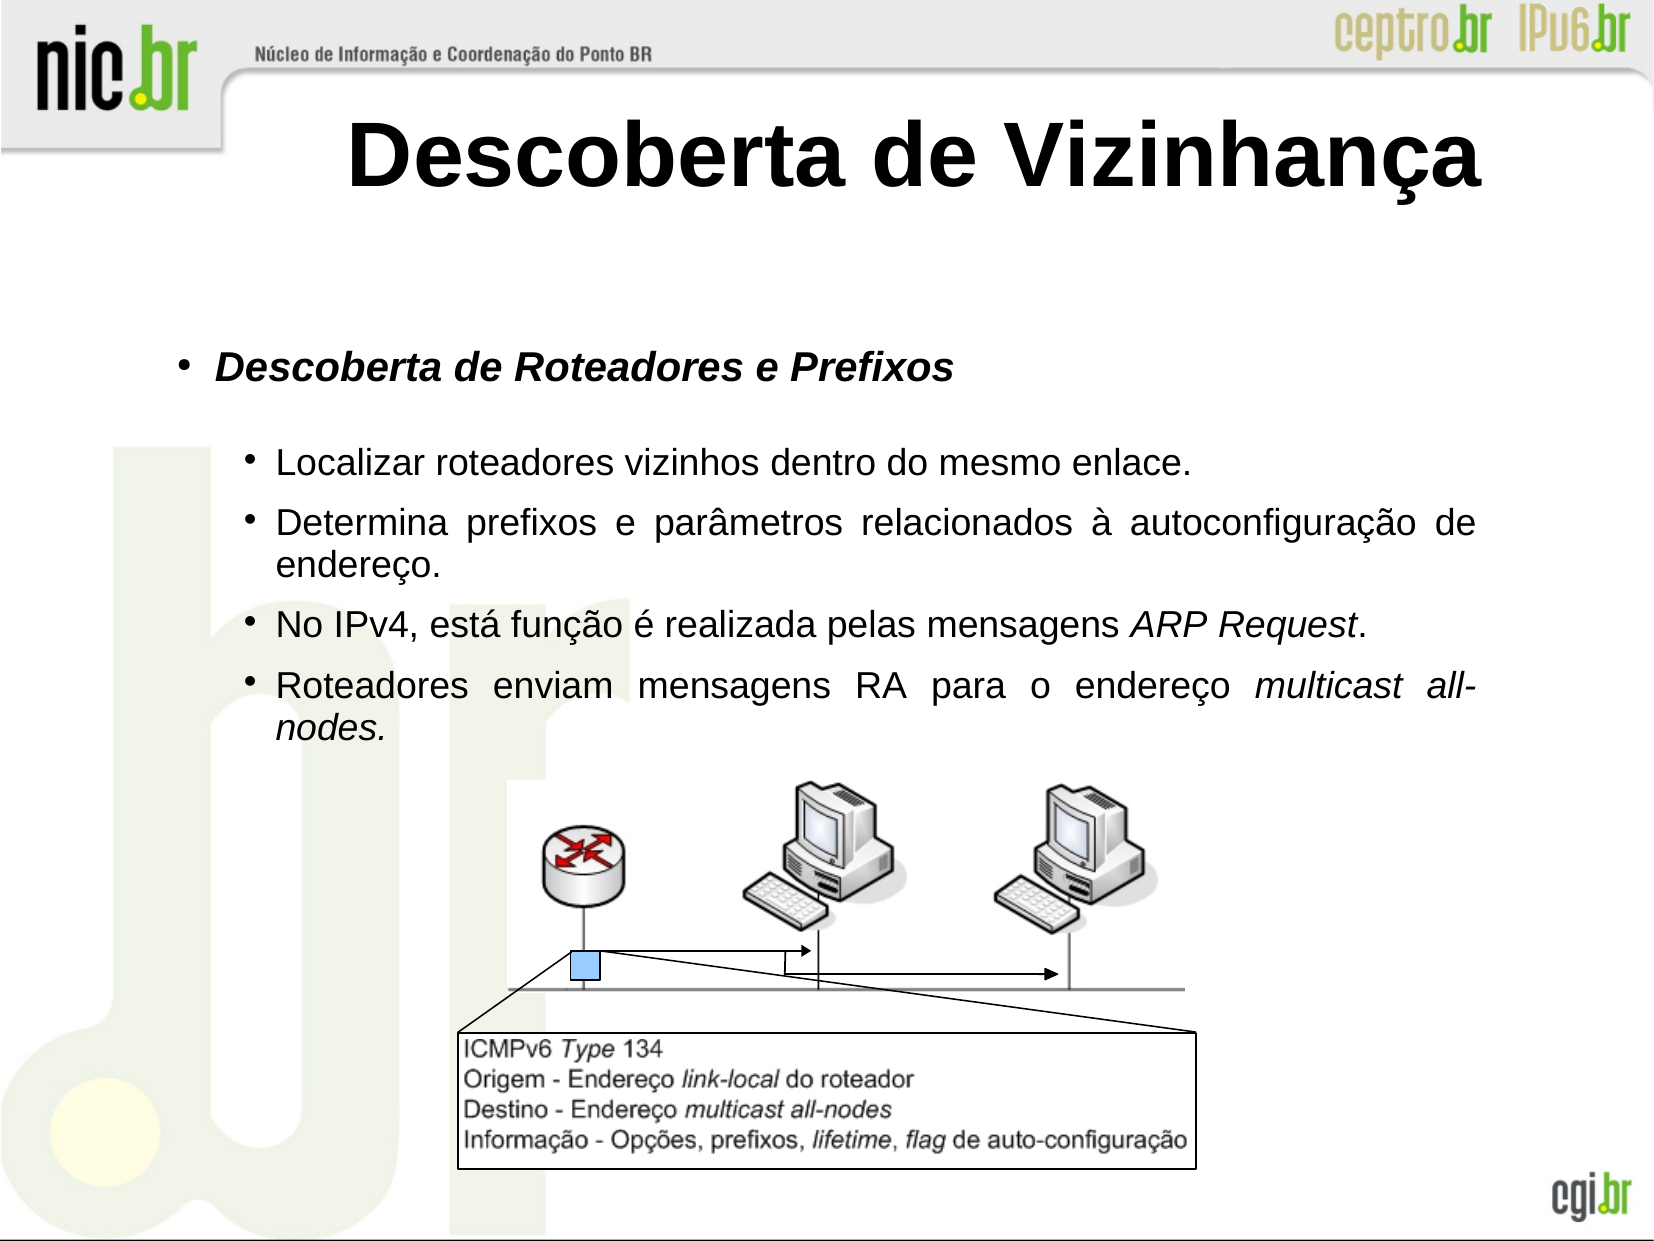

Descoberta de Vizinhança
 Descoberta de Roteadores e Prefixos
Localizar roteadores vizinhos dentro do mesmo enlace.
Determina prefixos e parâmetros relacionados à autoconfiguração de endereço.
No IPv4, está função é realizada pelas mensagens ARP Request.
Roteadores enviam mensagens RA para o endereço multicast all-nodes.